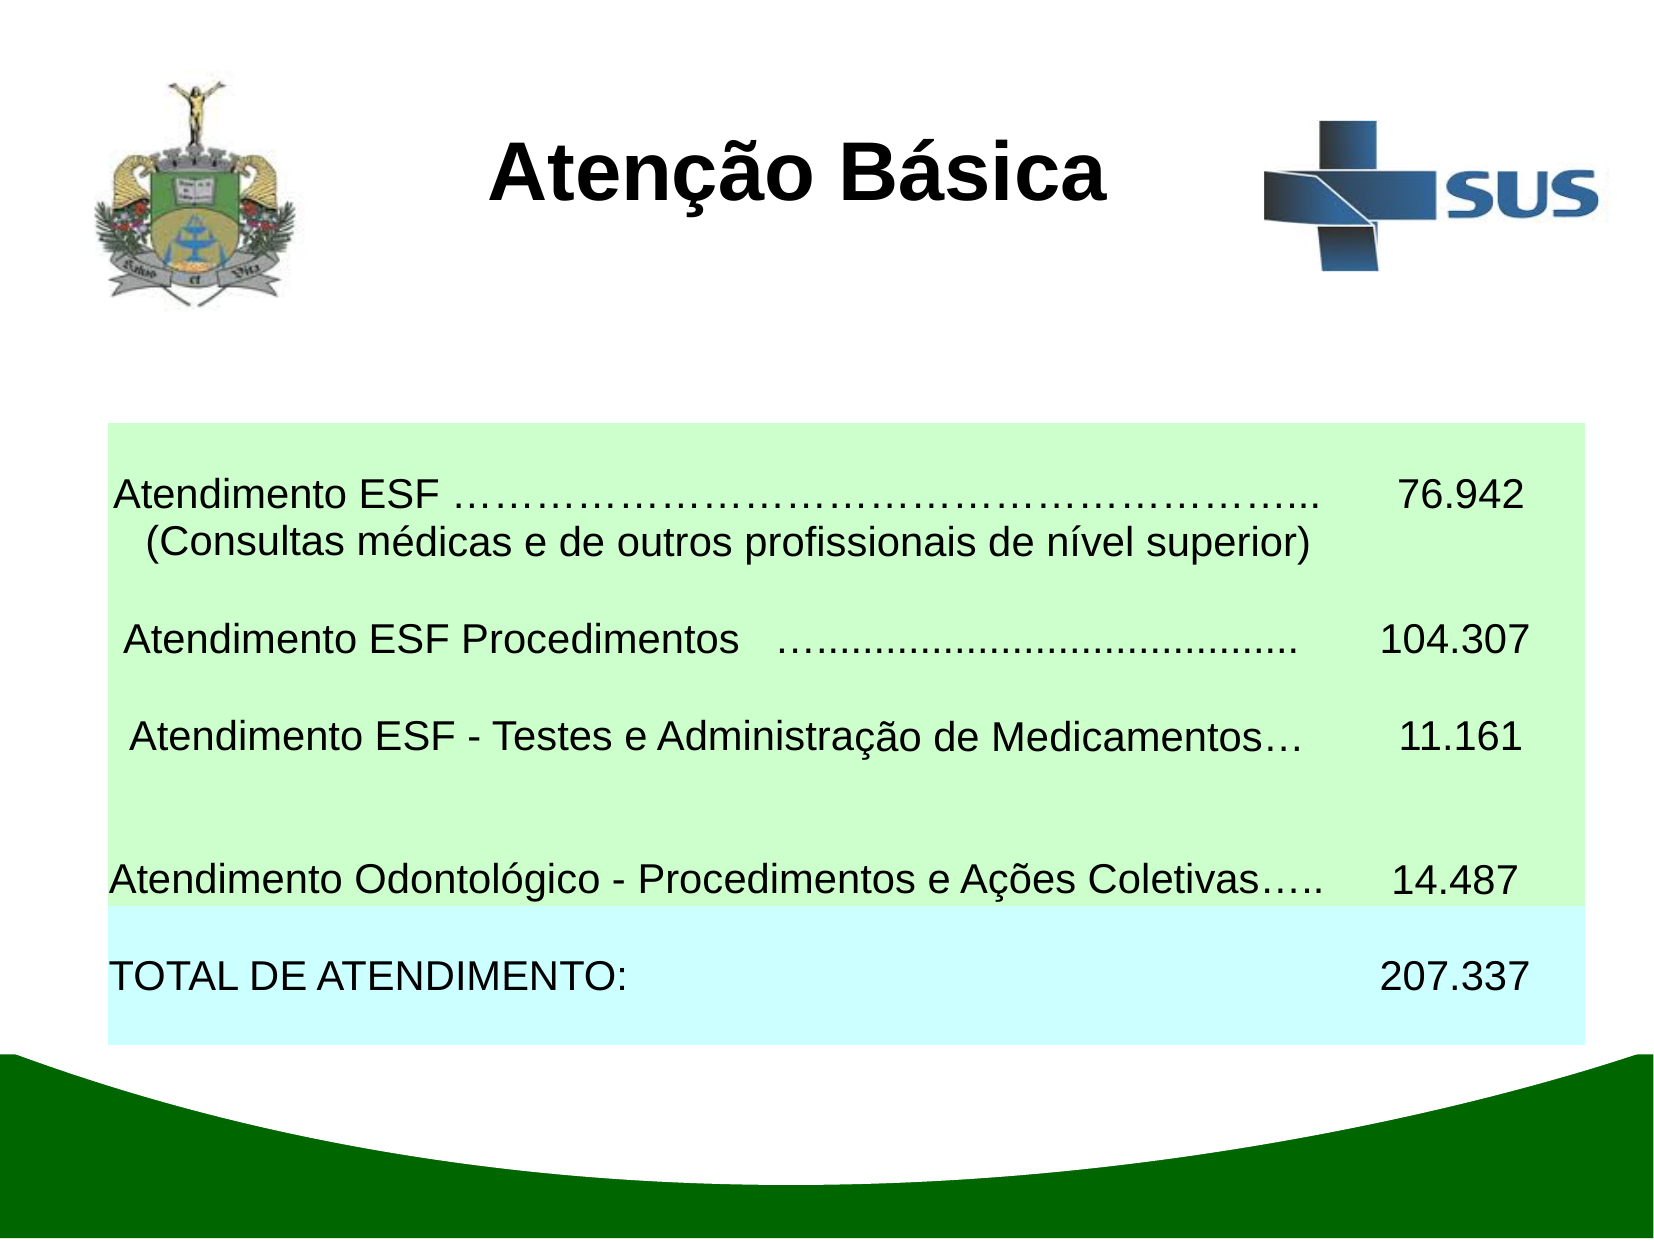

Atenção Básica
| Atendimento ESF ……………………………………………………... (Consultas médicas e de outros profissionais de nível superior) | 76.942 |
| --- | --- |
| Atendimento ESF Procedimentos ….......................................... | 104.307 |
| Atendimento ESF - Testes e Administração de Medicamentos… | 11.161 |
| Atendimento Odontológico - Procedimentos e Ações Coletivas….. | 14.487 |
| TOTAL DE ATENDIMENTO: | 207.337 |